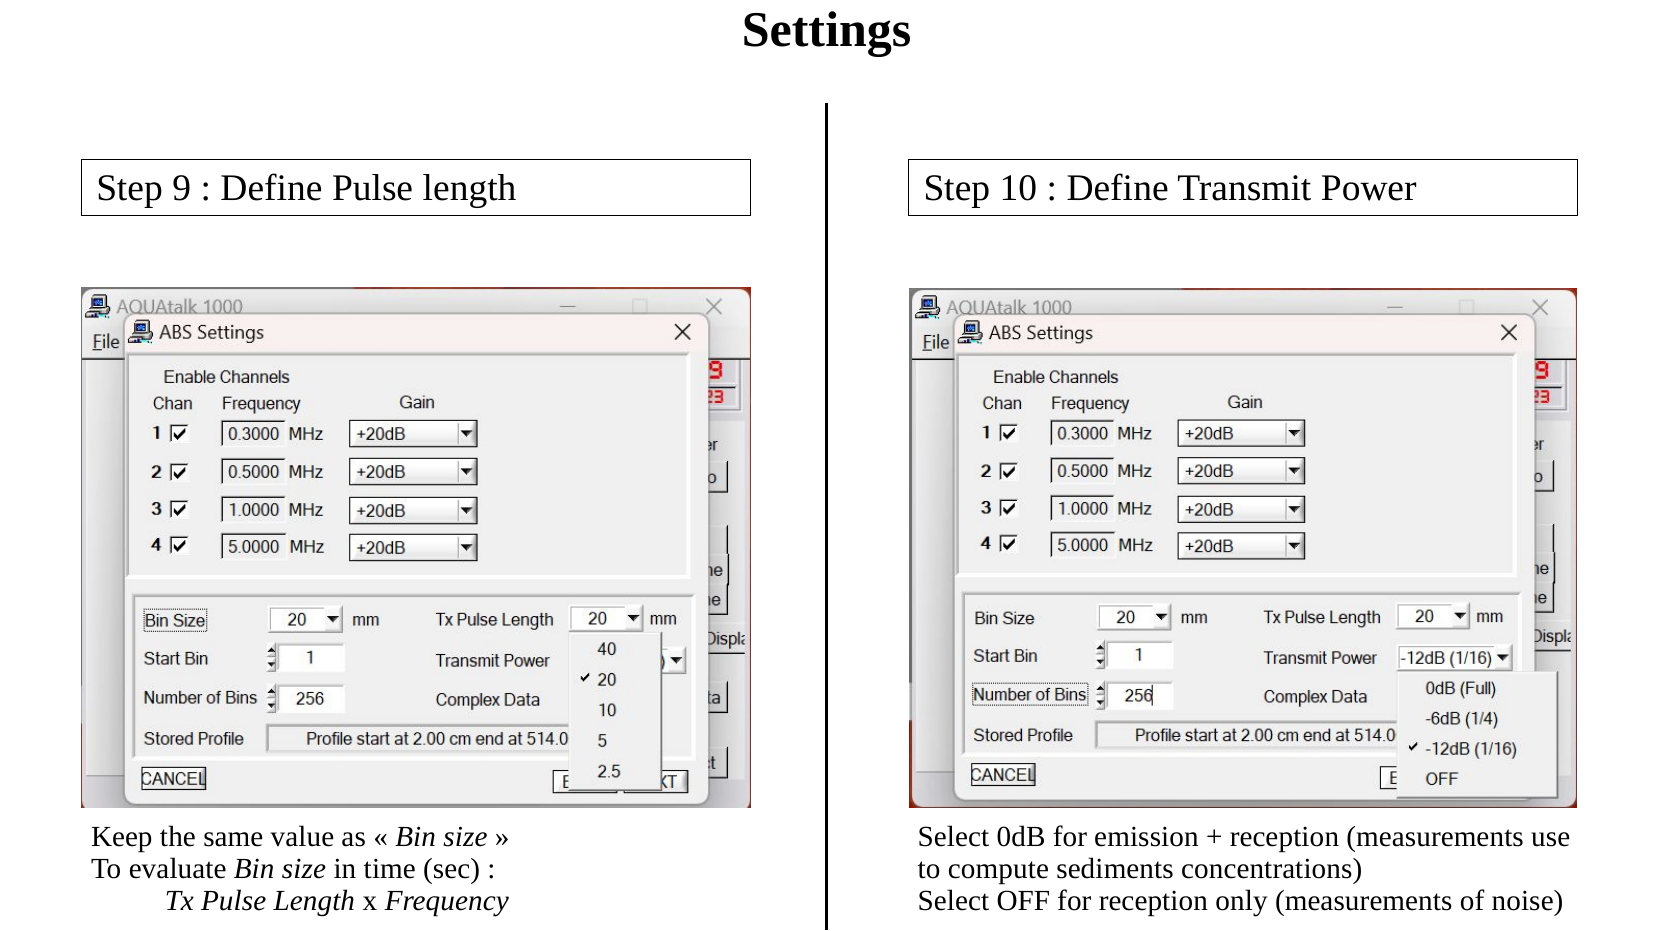

Settings
Step 9 : Define Pulse length
Step 10 : Define Transmit Power
Keep the same value as « Bin size »
To evaluate Bin size in time (sec) :
	Tx Pulse Length x Frequency
Select 0dB for emission + reception (measurements use to compute sediments concentrations)
Select OFF for reception only (measurements of noise)